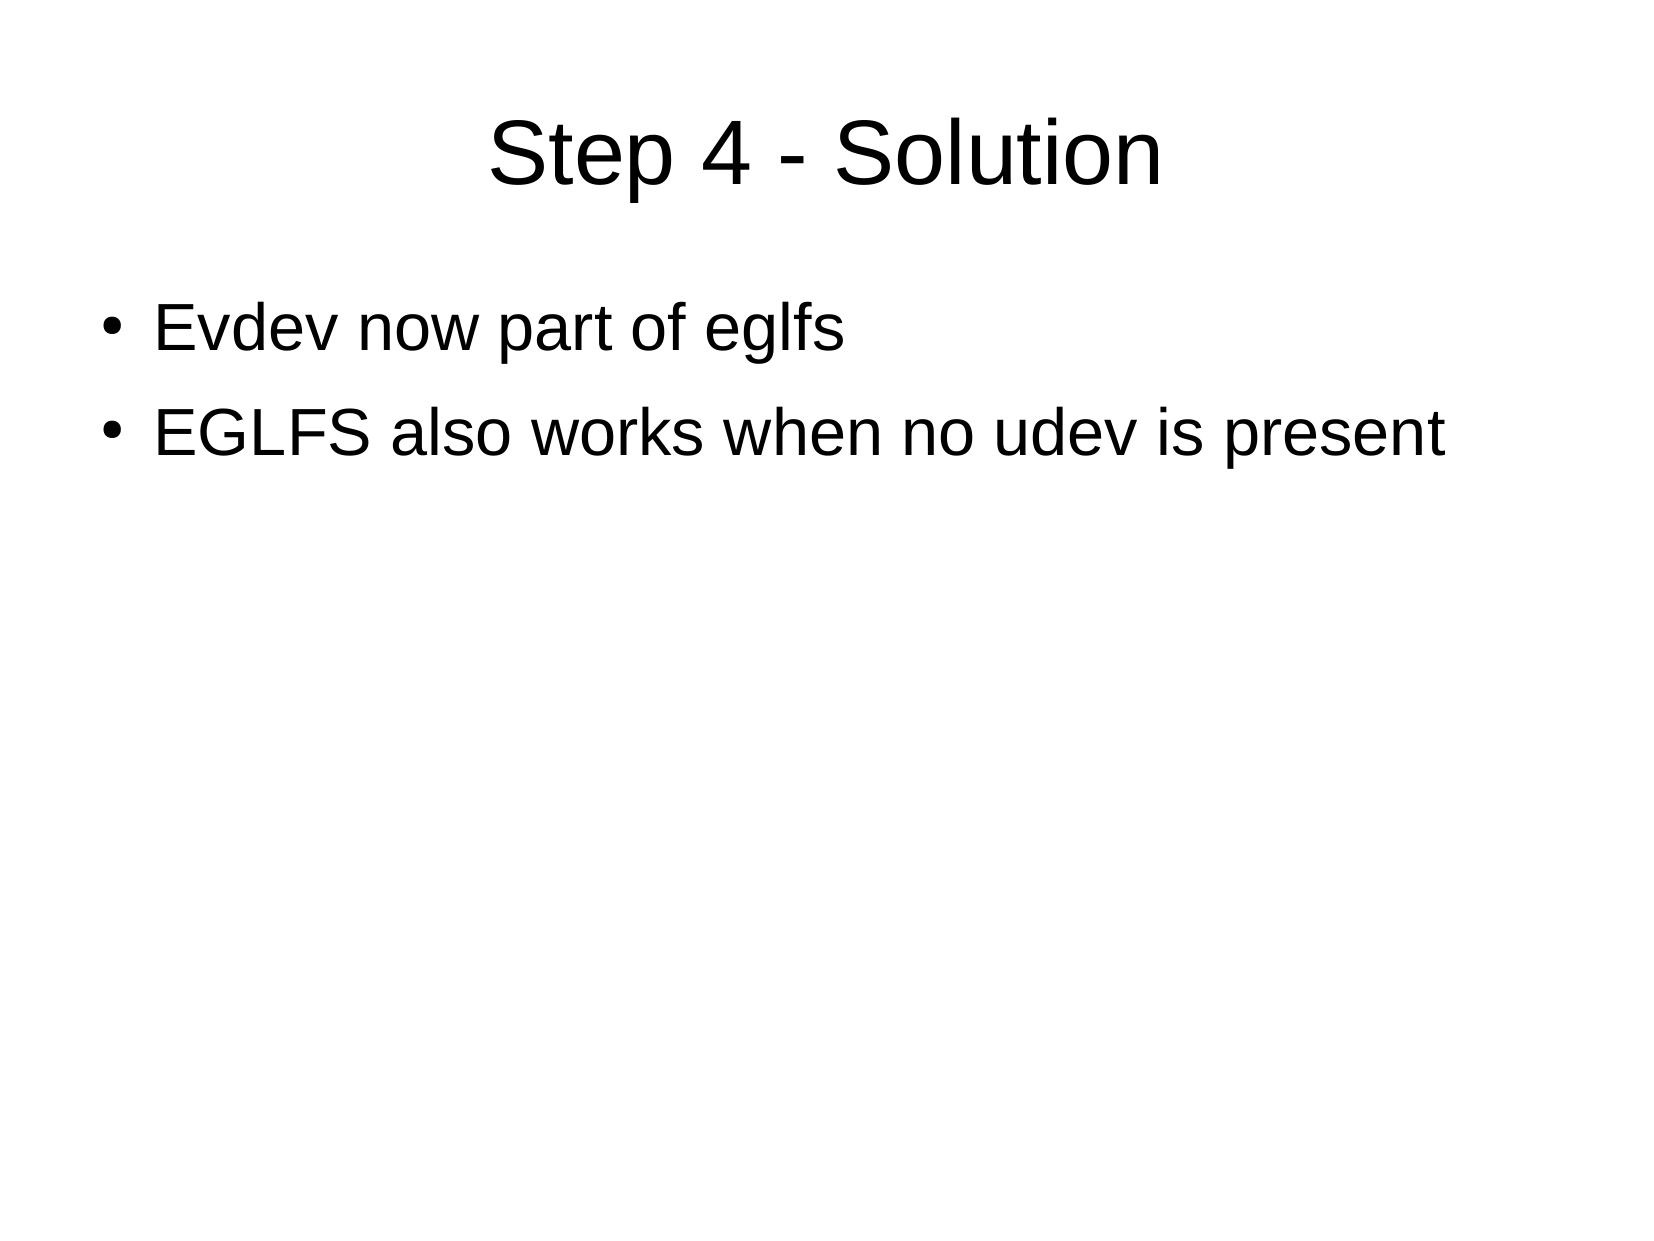

# Step 4 - Solution
Evdev now part of eglfs
EGLFS also works when no udev is present